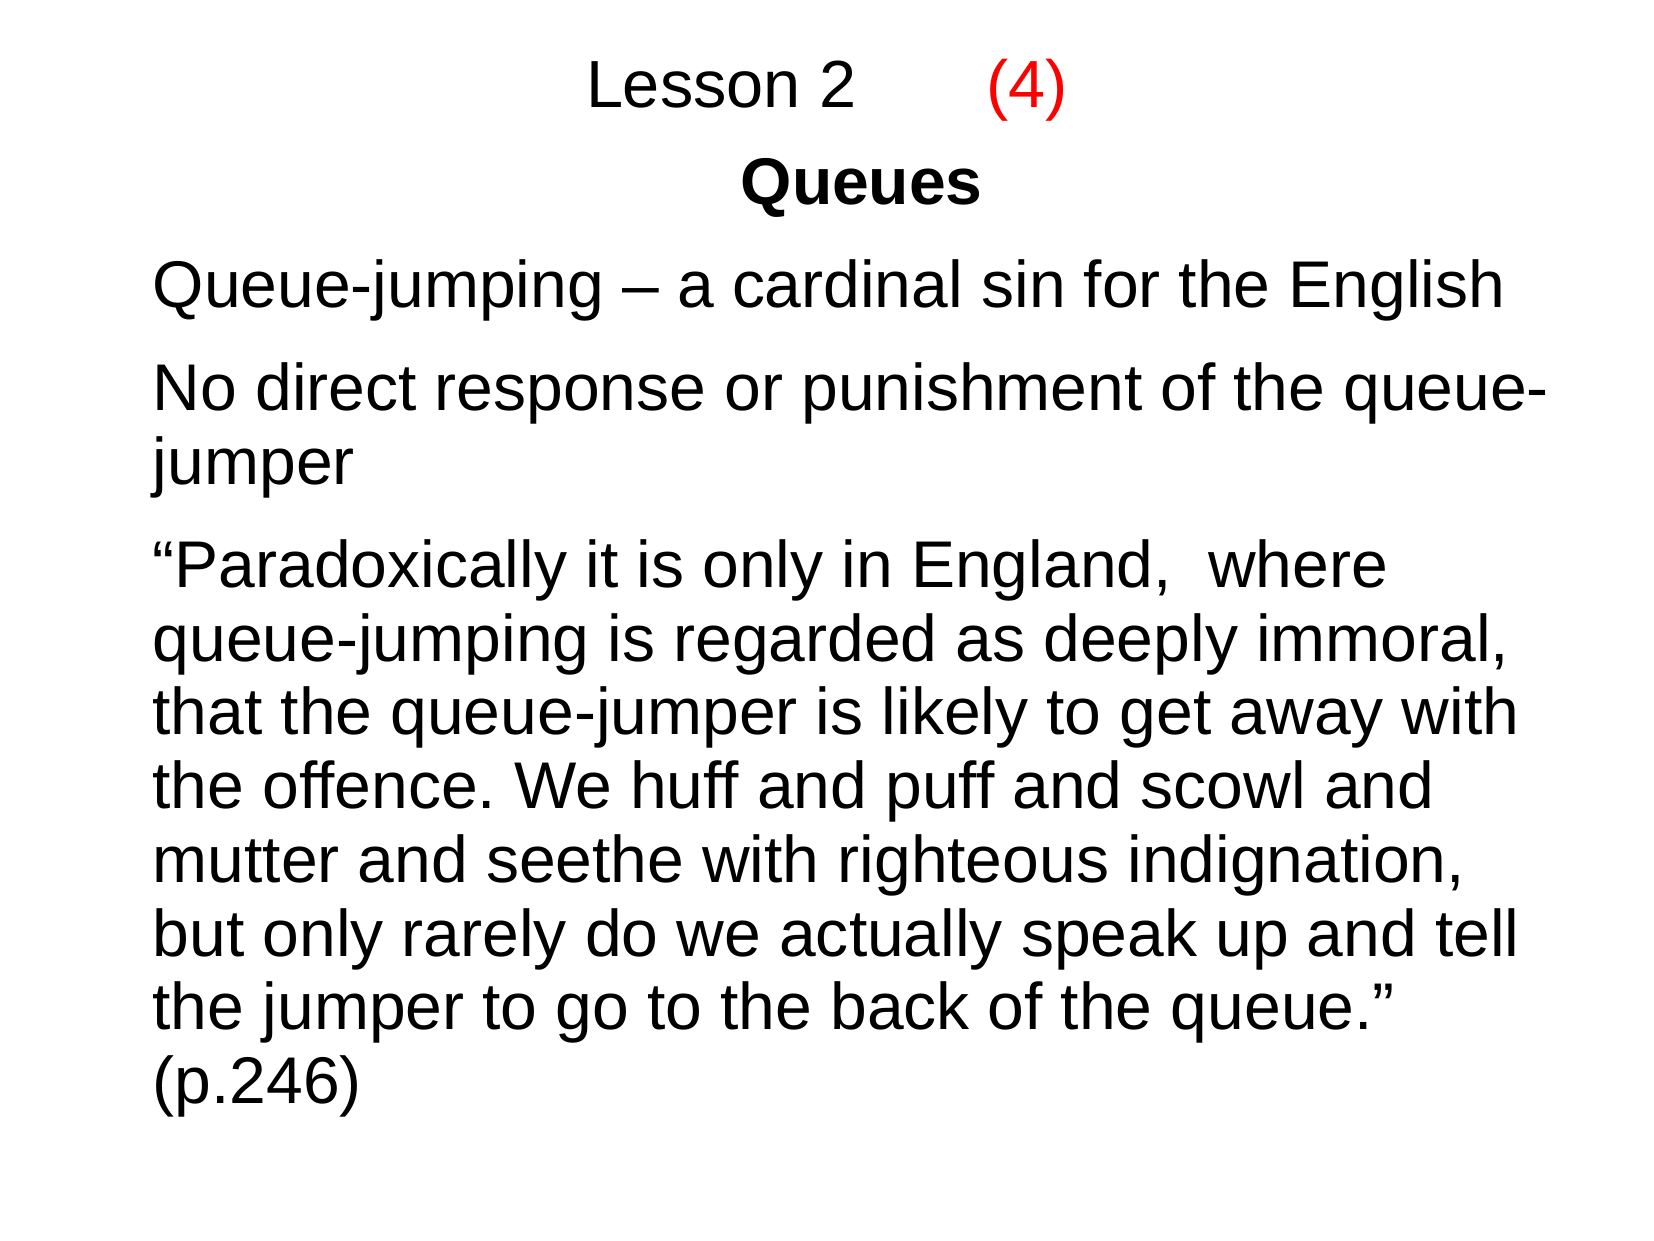

# Lesson 2 (4)
Queues
Queue-jumping – a cardinal sin for the English
No direct response or punishment of the queue-jumper
“Paradoxically it is only in England, where queue-jumping is regarded as deeply immoral, that the queue-jumper is likely to get away with the offence. We huff and puff and scowl and mutter and seethe with righteous indignation, but only rarely do we actually speak up and tell the jumper to go to the back of the queue.” (p.246)